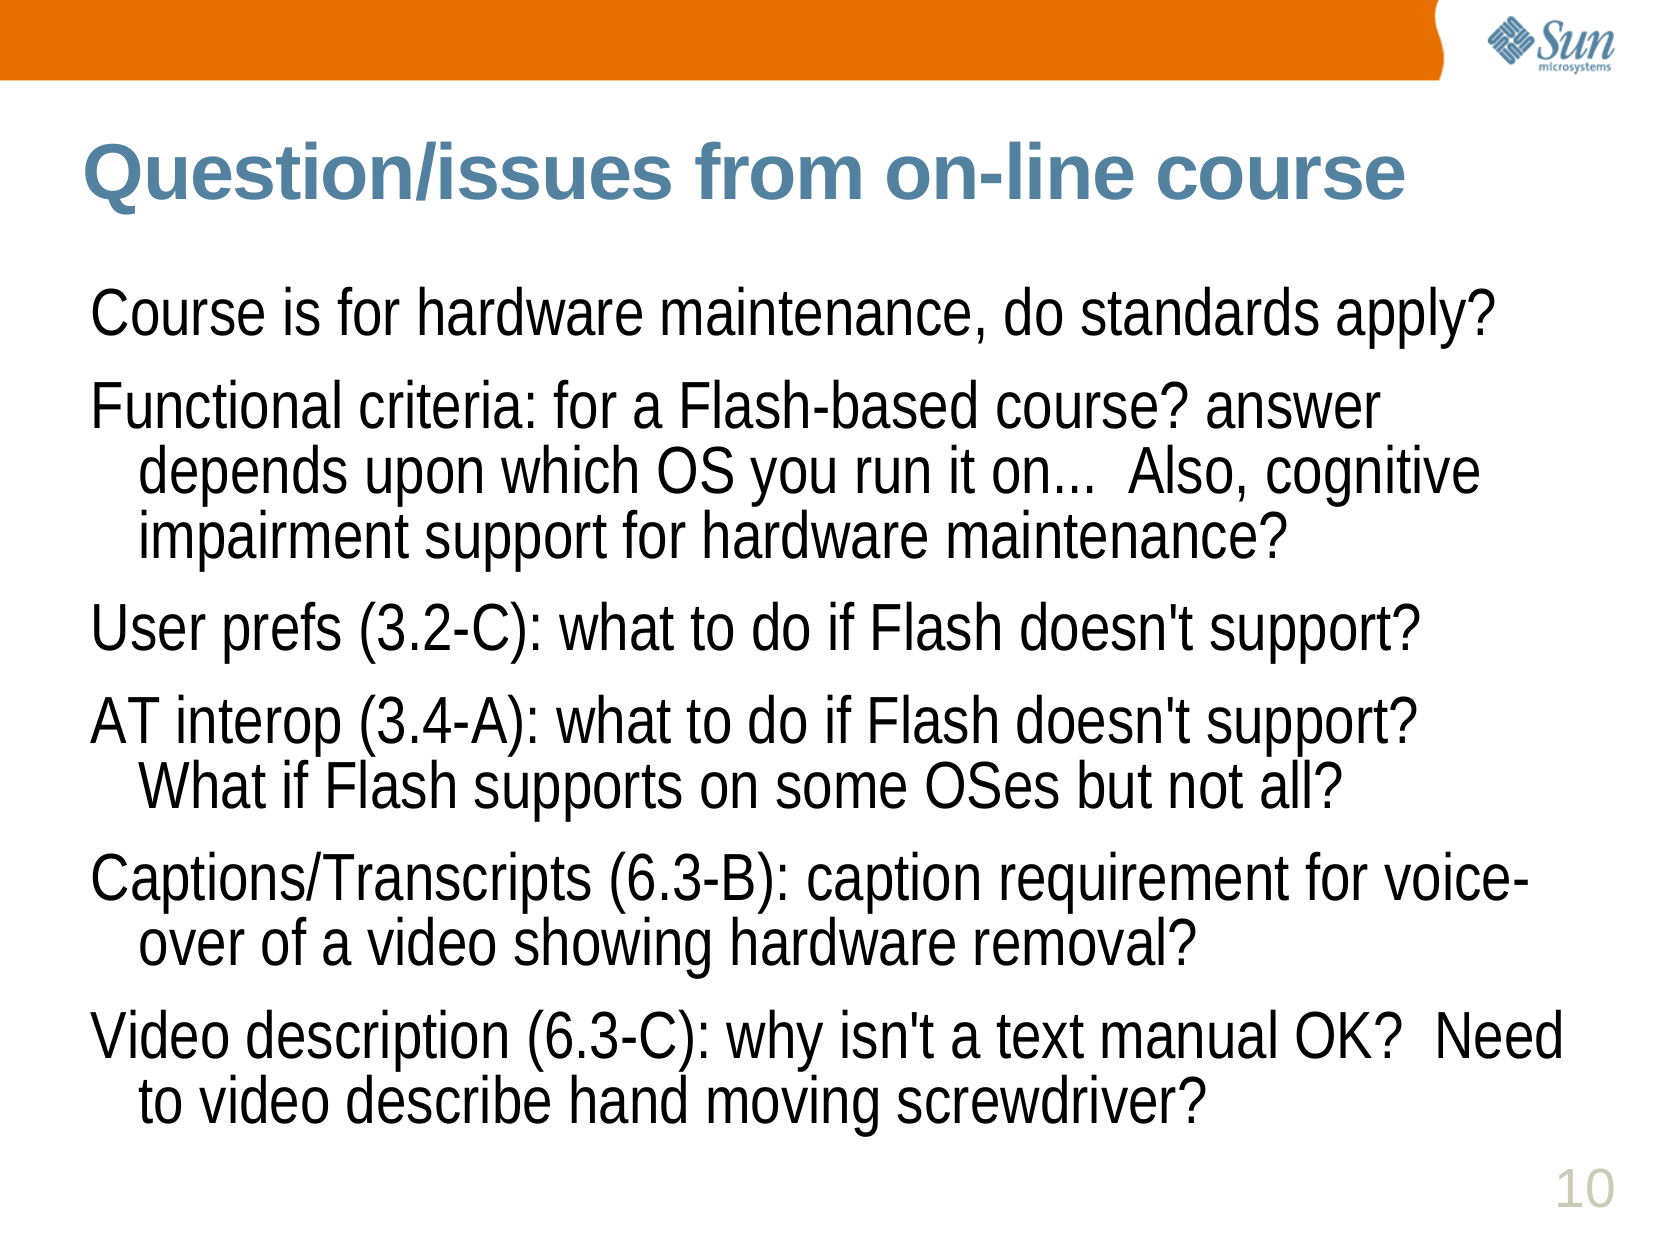

# Question/issues from on-line course
Course is for hardware maintenance, do standards apply?
Functional criteria: for a Flash-based course? answer depends upon which OS you run it on... Also, cognitive impairment support for hardware maintenance?
User prefs (3.2-C): what to do if Flash doesn't support?
AT interop (3.4-A): what to do if Flash doesn't support? What if Flash supports on some OSes but not all?
Captions/Transcripts (6.3-B): caption requirement for voice-over of a video showing hardware removal?
Video description (6.3-C): why isn't a text manual OK? Need to video describe hand moving screwdriver?